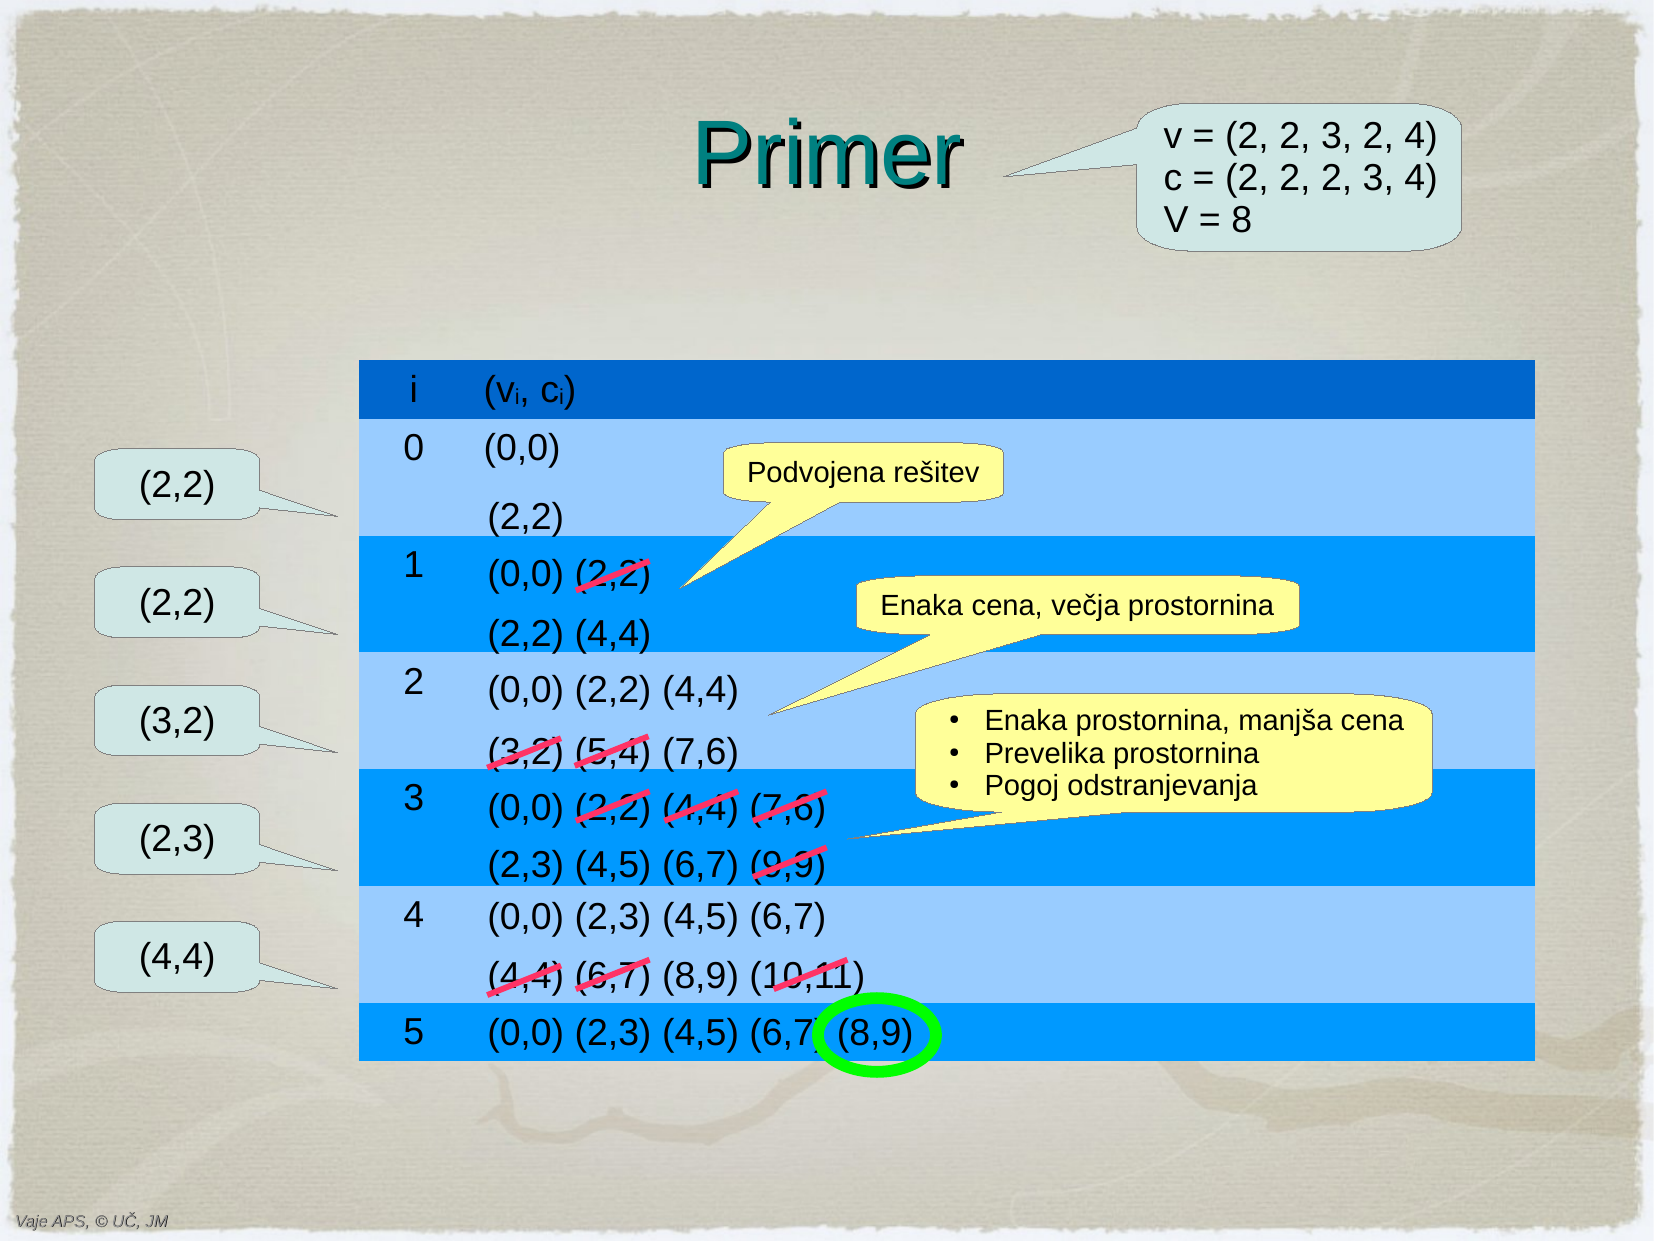

# Primer
v = (2, 2, 3, 2, 4)
c = (2, 2, 2, 3, 4)
V = 8
| i | (vi, ci) |
| --- | --- |
| 0 | (0,0) |
| | |
| 1 | |
| | |
| 2 | |
| | |
| 3 | |
| | |
| 4 | |
| | |
| 5 | |
Podvojena rešitev
(2,2)
(2,2)
(0,0) (2,2)
(2,2)
Enaka cena, večja prostornina
(2,2) (4,4)
(0,0) (2,2) (4,4)
(3,2)
Enaka prostornina, manjša cena
Prevelika prostornina
Pogoj odstranjevanja
(3,2) (5,4) (7,6)
(0,0) (2,2) (4,4) (7,6)
(2,3)
(2,3) (4,5) (6,7) (9,9)
(0,0) (2,3) (4,5) (6,7)
(4,4)
(4,4) (6,7) (8,9) (10,11)
(0,0) (2,3) (4,5) (6,7) (8,9)